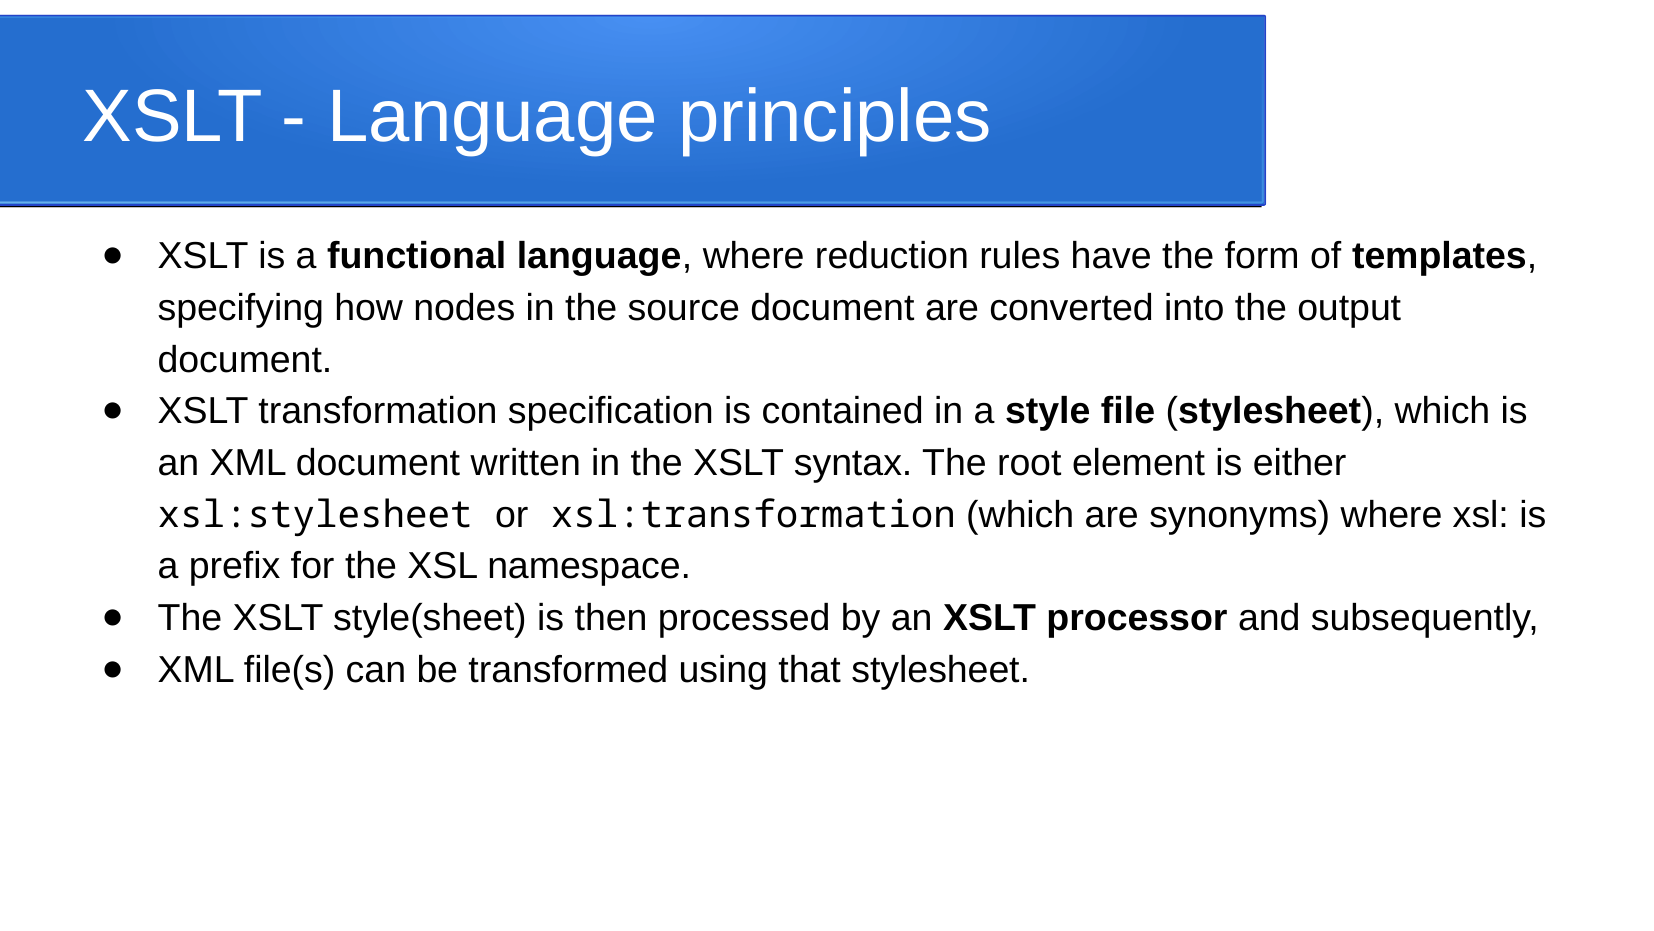

XSLT - Language principles
XSLT is a functional language, where reduction rules have the form of templates, specifying how nodes in the source document are converted into the output document.
XSLT transformation specification is contained in a style file (stylesheet), which is an XML document written in the XSLT syntax. The root element is either xsl:stylesheet or xsl:transformation (which are synonyms) where xsl: is a prefix for the XSL namespace.
The XSLT style(sheet) is then processed by an XSLT processor and subsequently,
XML file(s) can be transformed using that stylesheet.